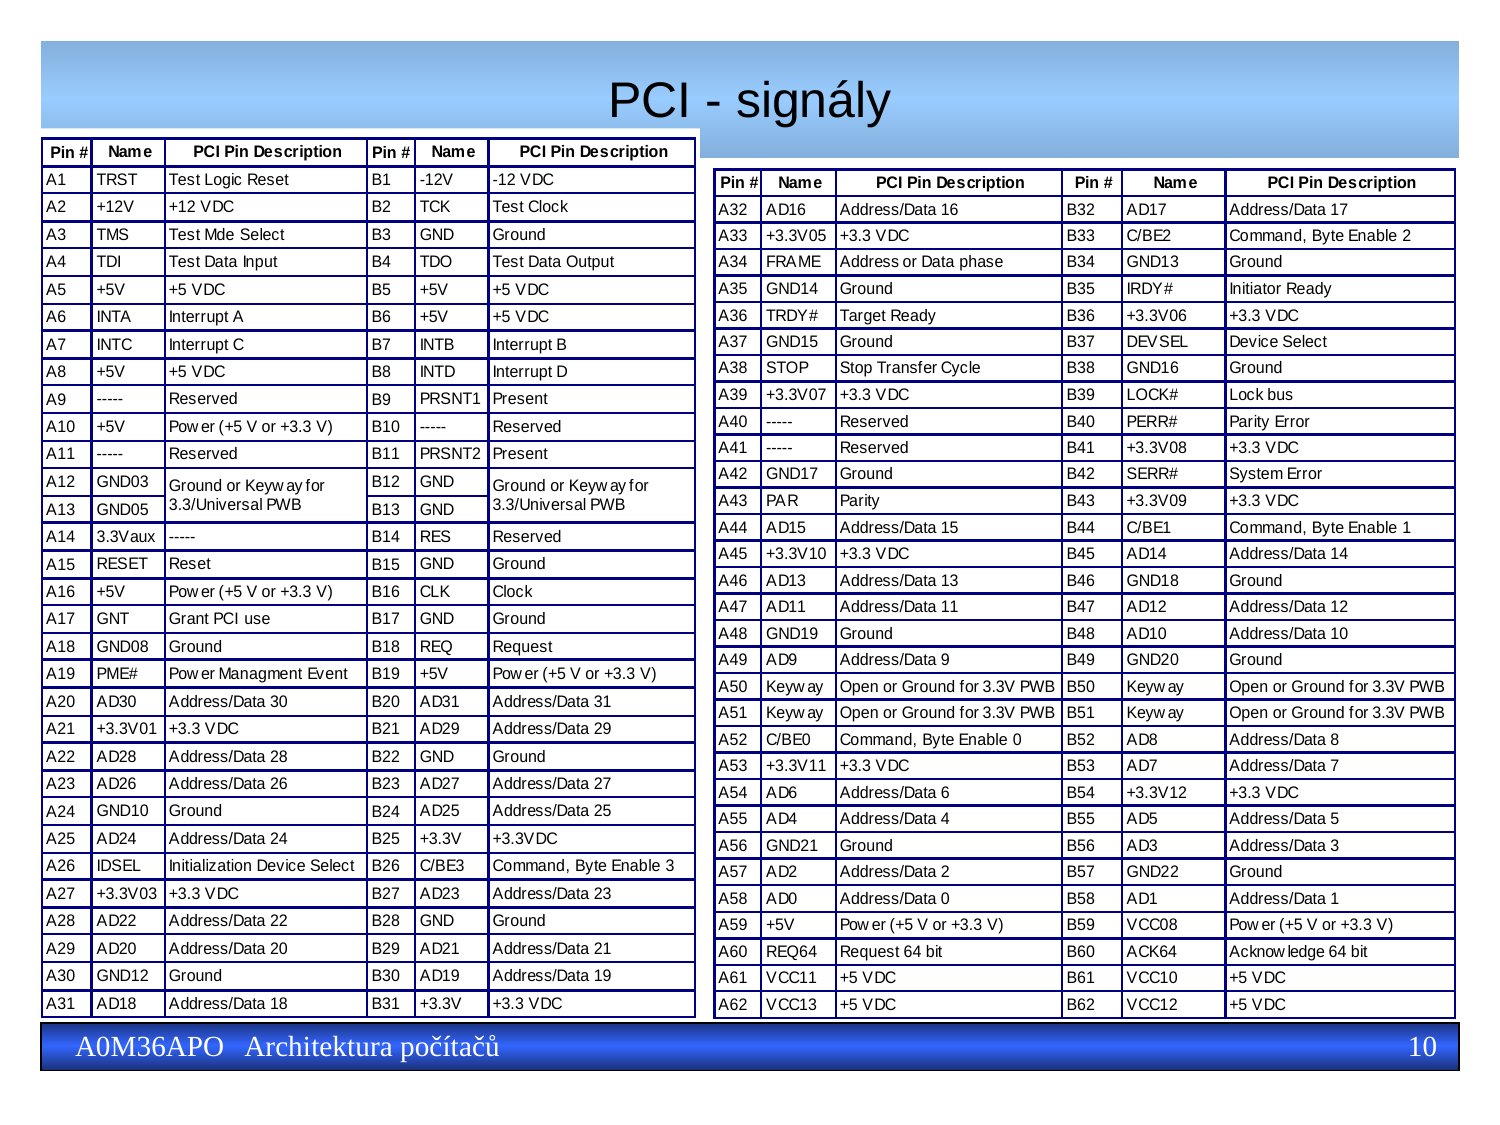

# PCI - signály
A0M36APO Architektura počítačů
10